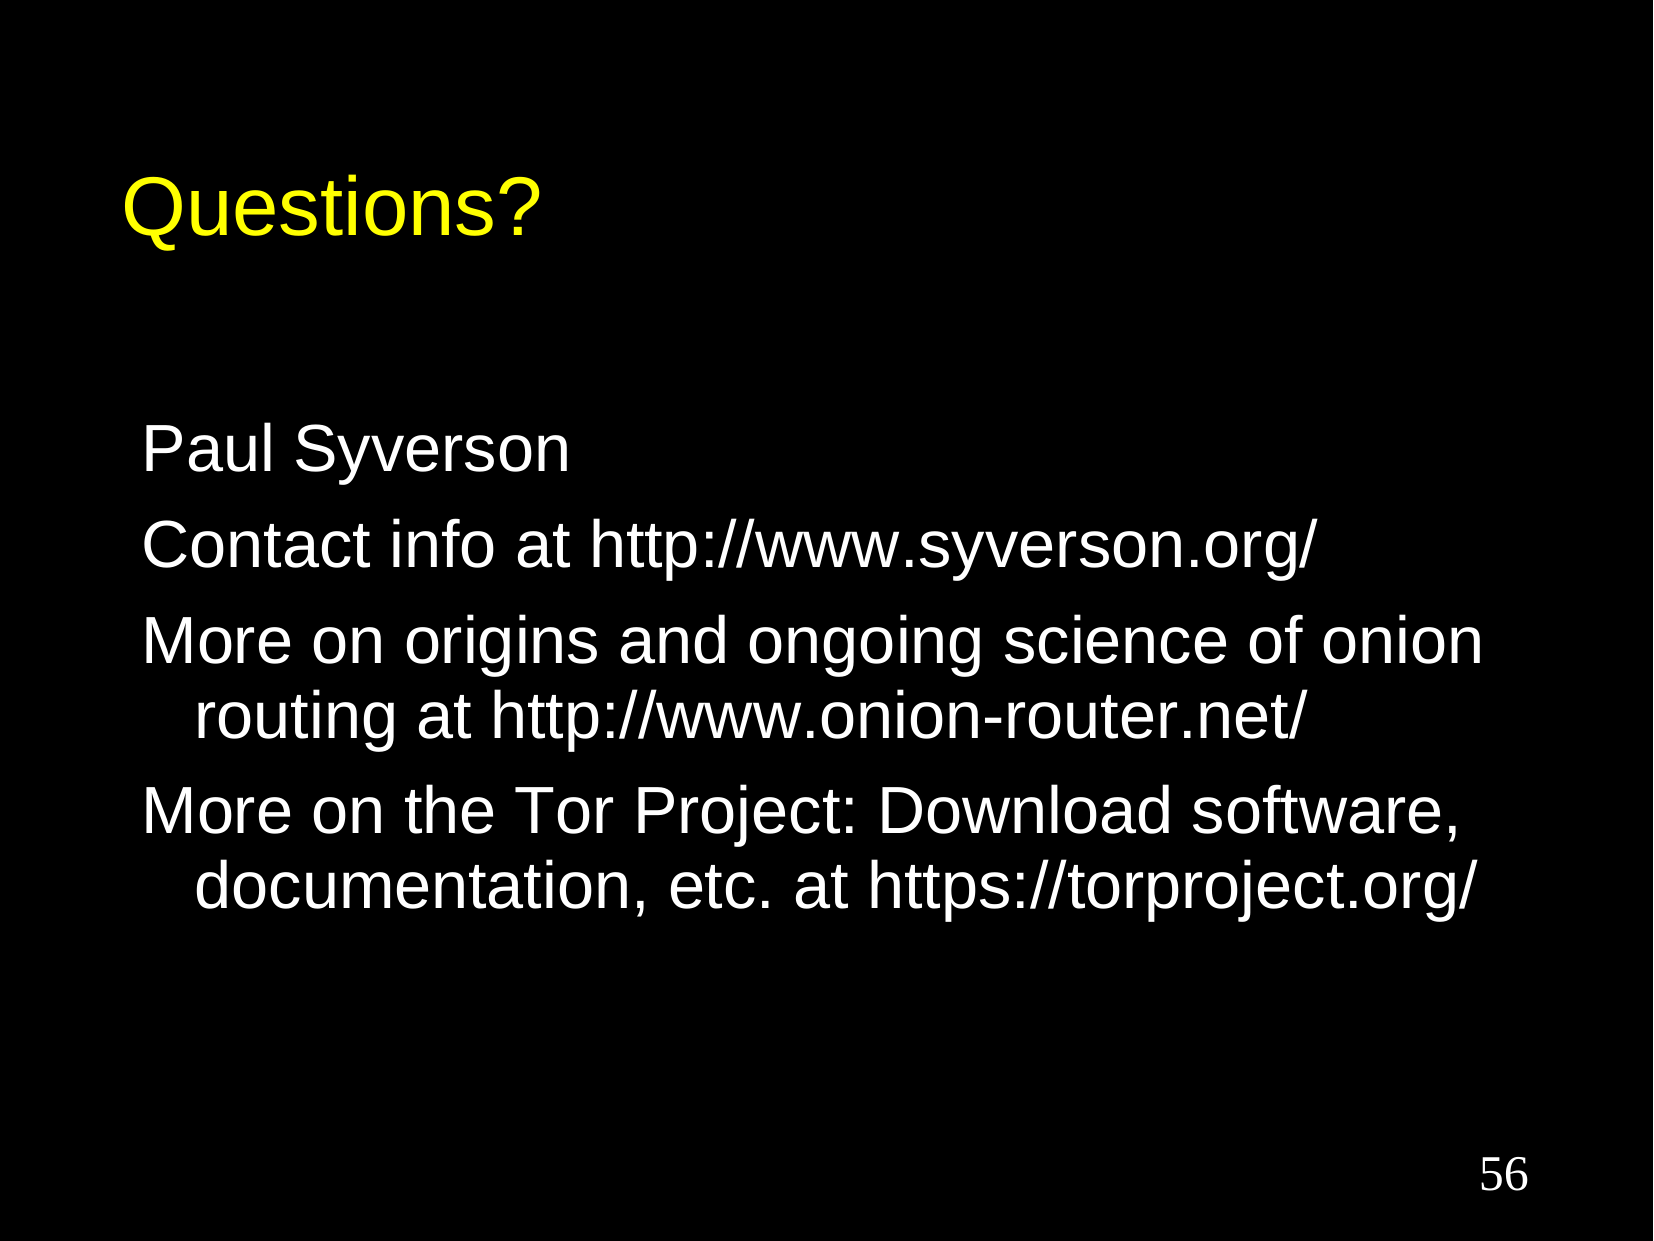

# Questions?
Paul Syverson
Contact info at http://www.syverson.org/
More on origins and ongoing science of onion routing at http://www.onion-router.net/
More on the Tor Project: Download software, documentation, etc. at https://torproject.org/